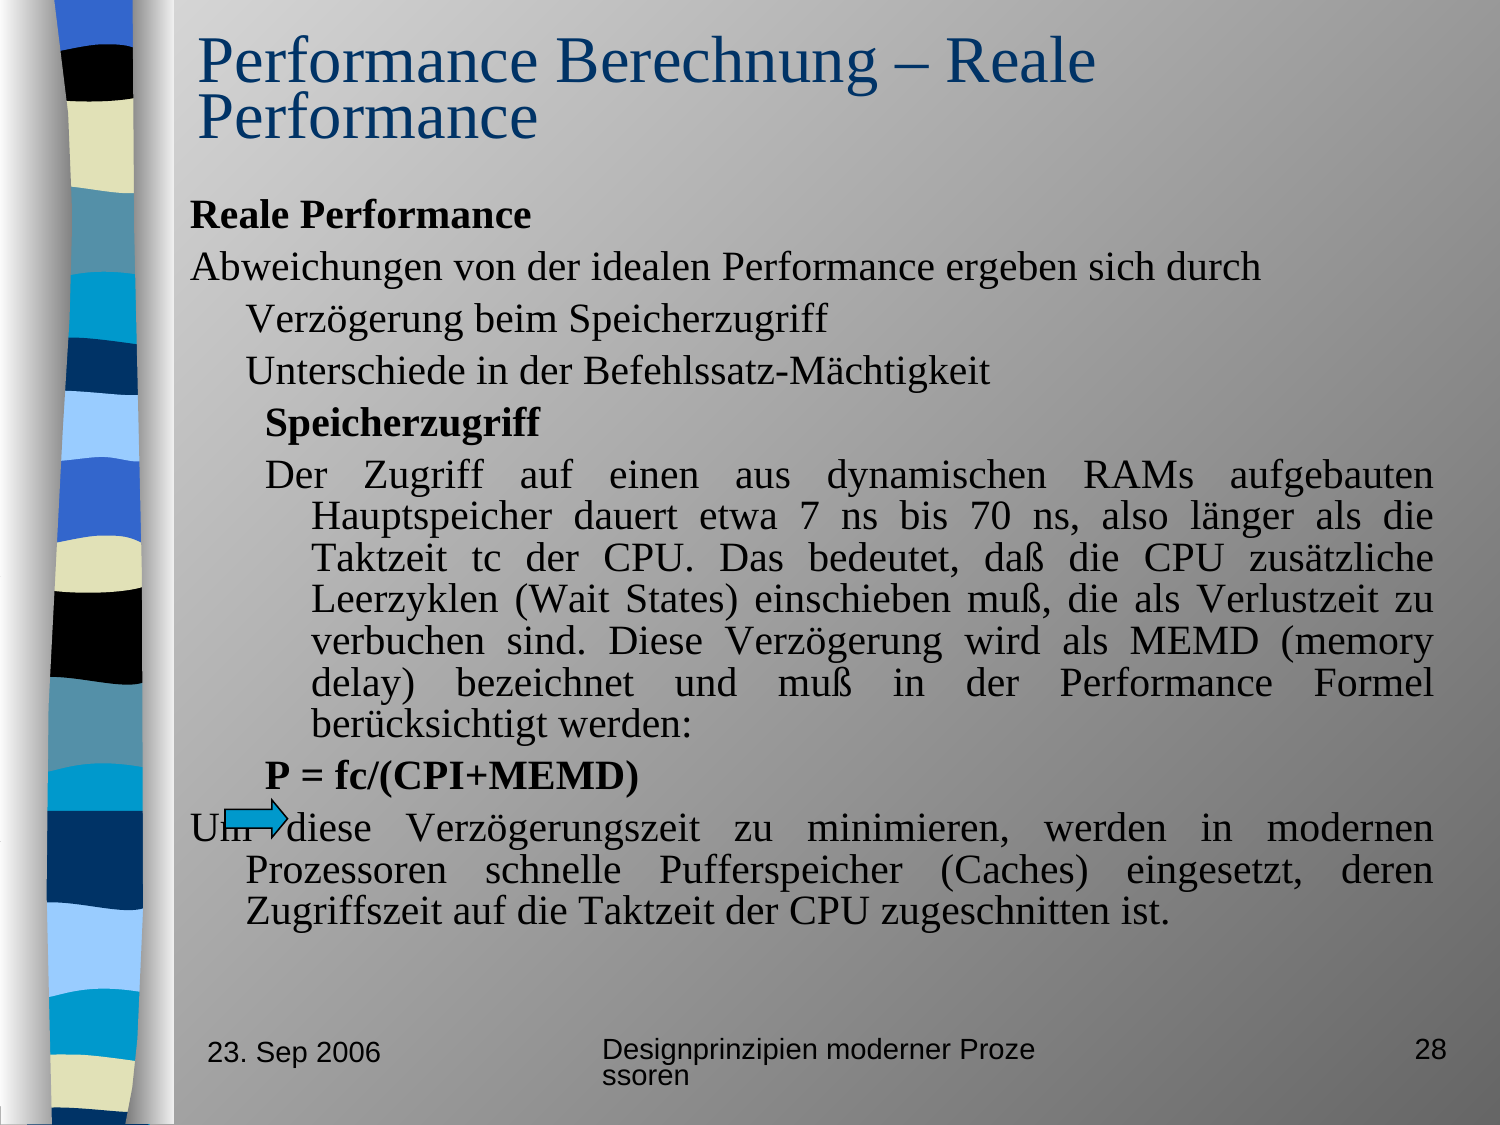

# Performance Berechnung – Reale Performance
Reale Performance
Abweichungen von der idealen Performance ergeben sich durch
	Verzögerung beim Speicherzugriff
	Unterschiede in der Befehlssatz-Mächtigkeit
Speicherzugriff
Der Zugriff auf einen aus dynamischen RAMs aufgebauten Hauptspeicher dauert etwa 7 ns bis 70 ns, also länger als die Taktzeit tc der CPU. Das bedeutet, daß die CPU zusätzliche Leerzyklen (Wait States) einschieben muß, die als Verlustzeit zu verbuchen sind. Diese Verzögerung wird als MEMD (memory delay) bezeichnet und muß in der Performance Formel berücksichtigt werden:
P = fc/(CPI+MEMD)
Um diese Verzögerungszeit zu minimieren, werden in modernen Prozessoren schnelle Pufferspeicher (Caches) eingesetzt, deren Zugriffszeit auf die Taktzeit der CPU zugeschnitten ist.
Designprinzipien moderner Prozessoren
28